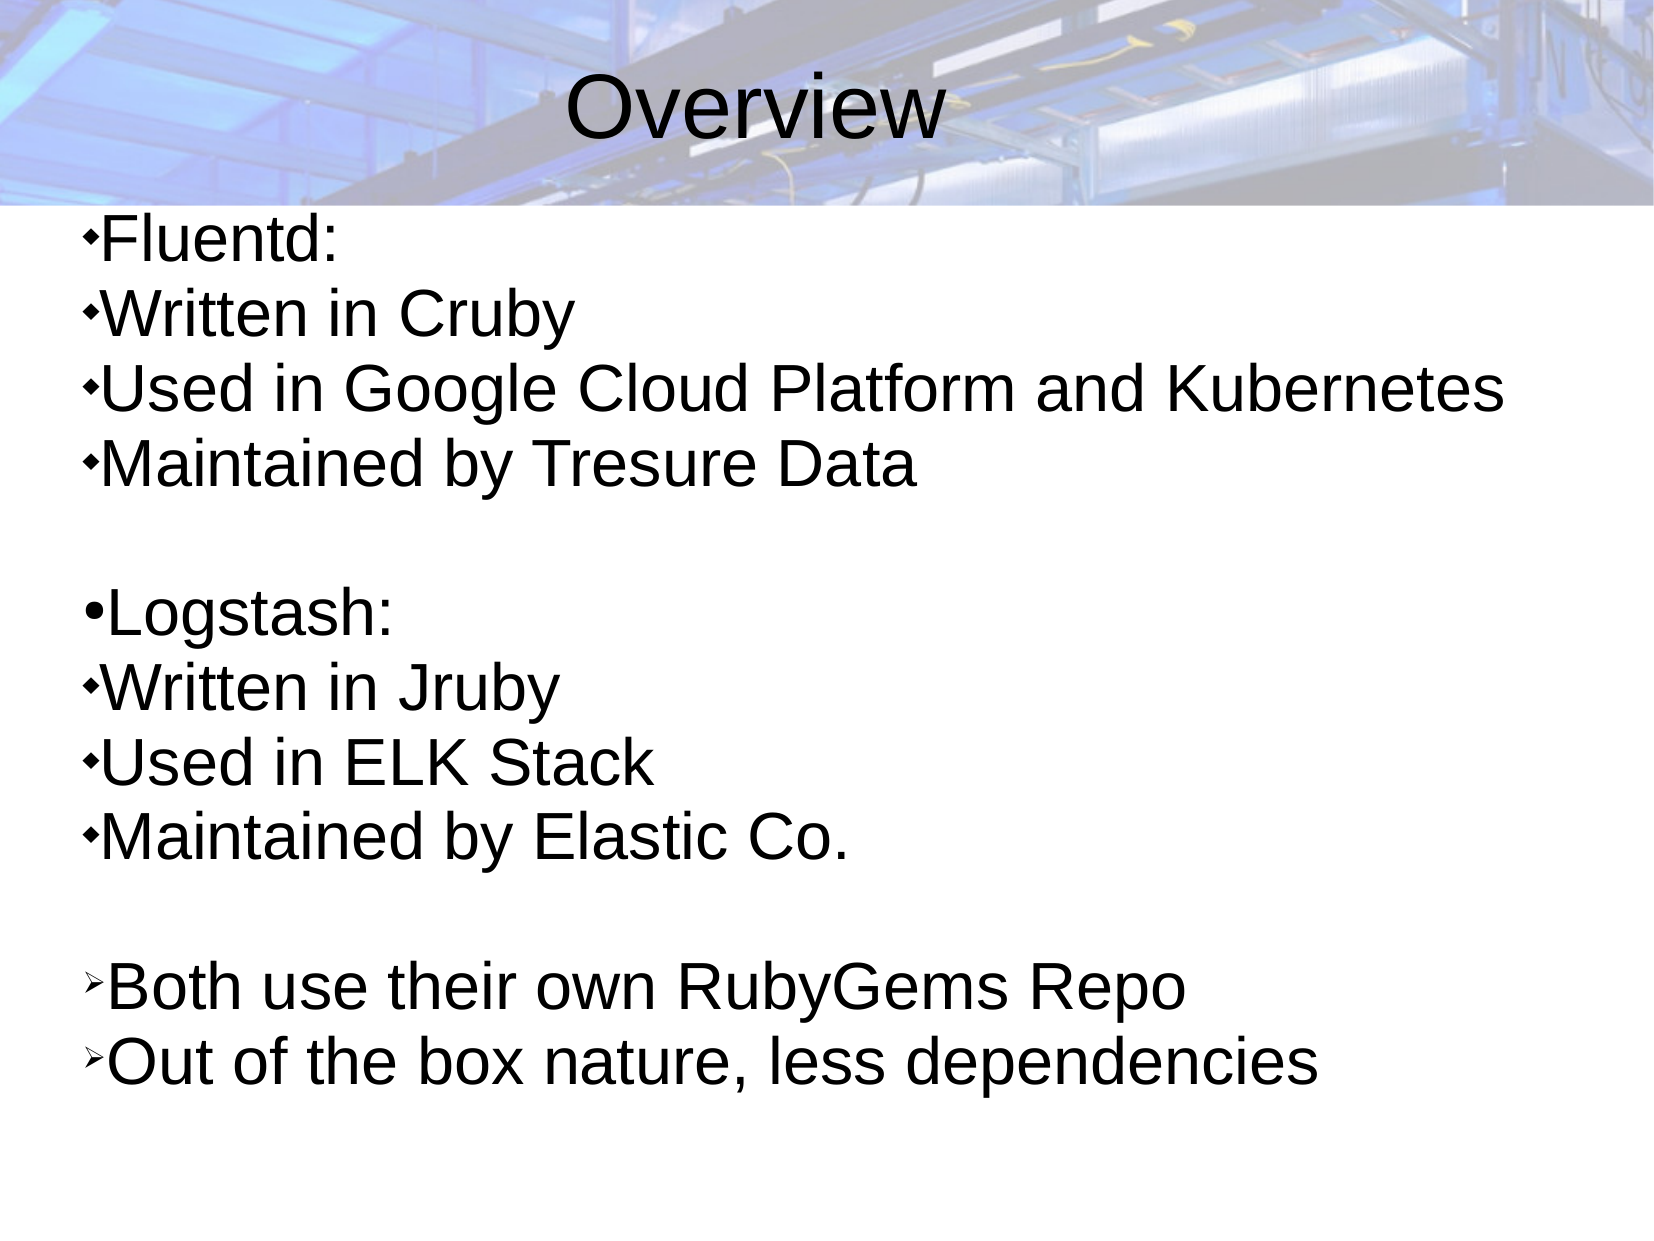

# Overview
Fluentd:
Written in Cruby
Used in Google Cloud Platform and Kubernetes
Maintained by Tresure Data
Logstash:
Written in Jruby
Used in ELK Stack
Maintained by Elastic Co.
Both use their own RubyGems Repo
Out of the box nature, less dependencies